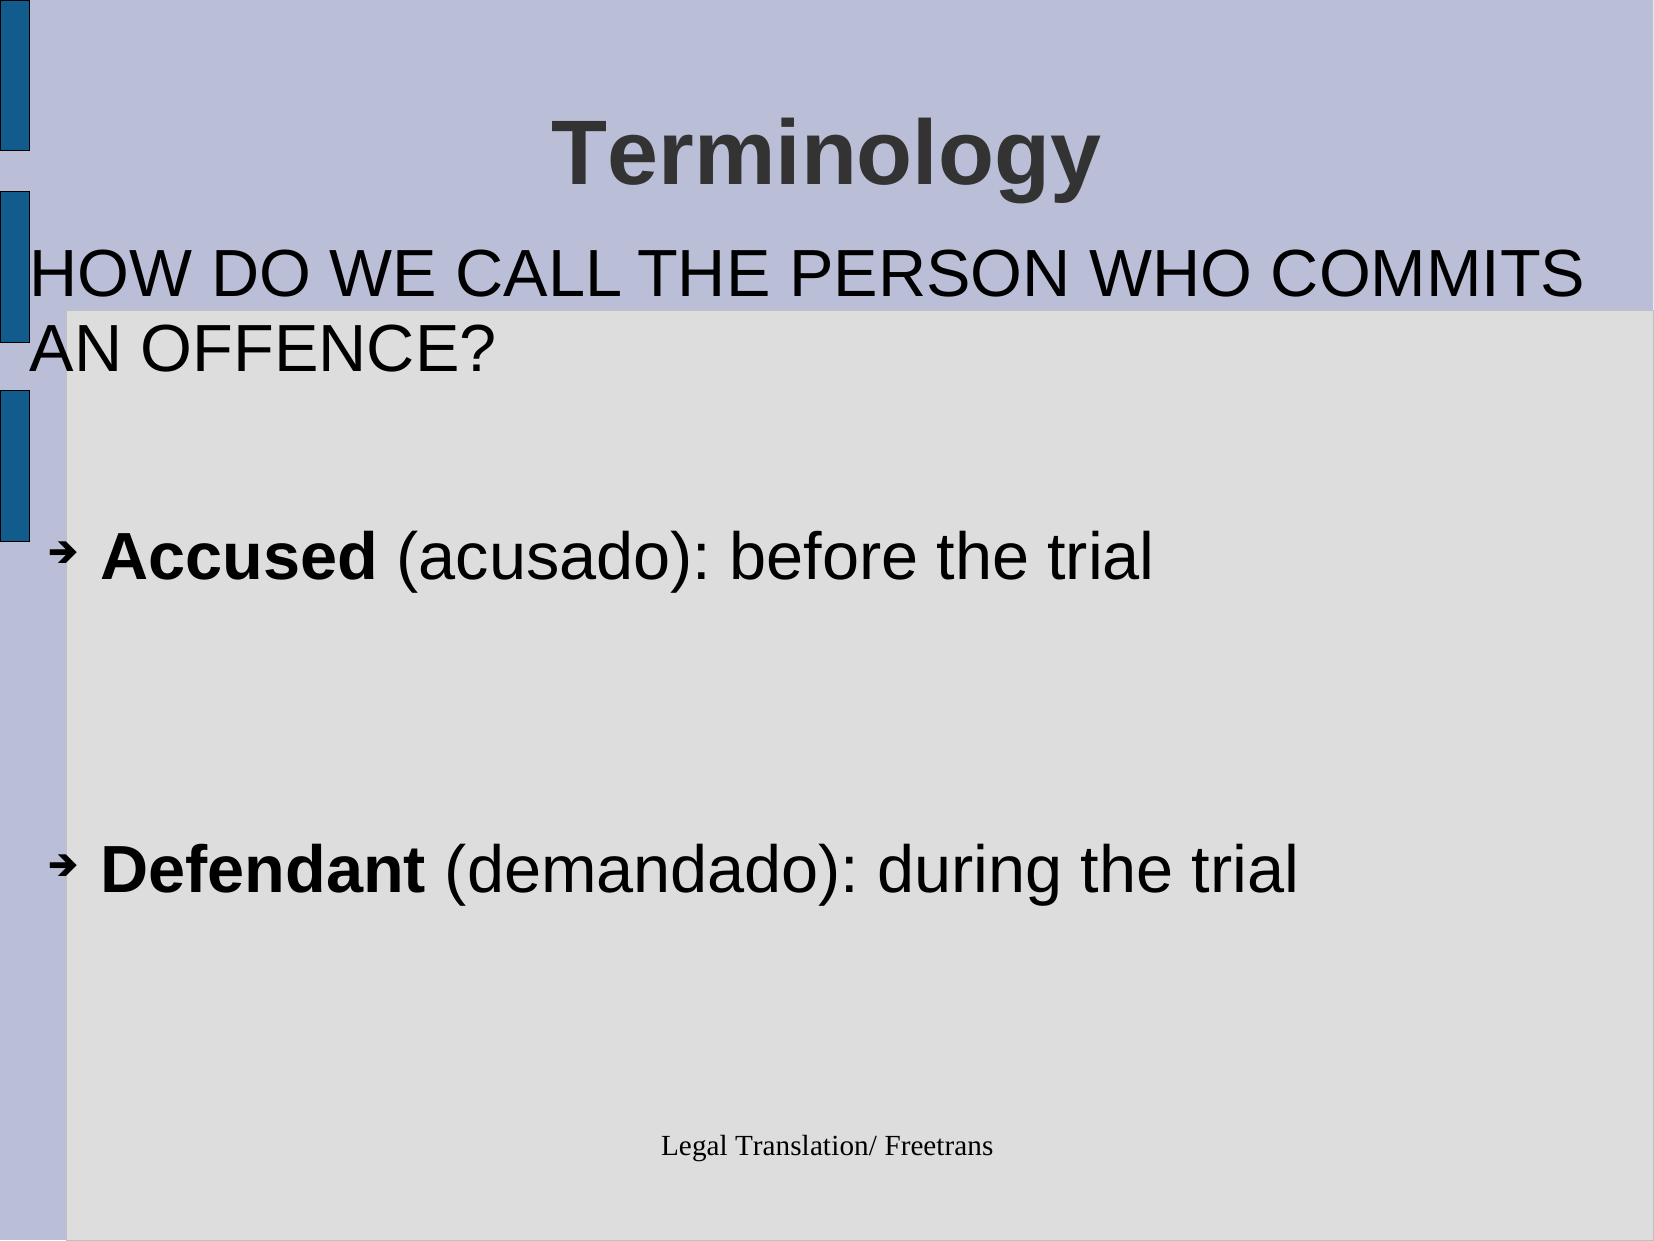

# Terminology
HOW DO WE CALL THE PERSON WHO COMMITS AN OFFENCE?
Accused (acusado): before the trial
Defendant (demandado): during the trial
Legal Translation/ Freetrans